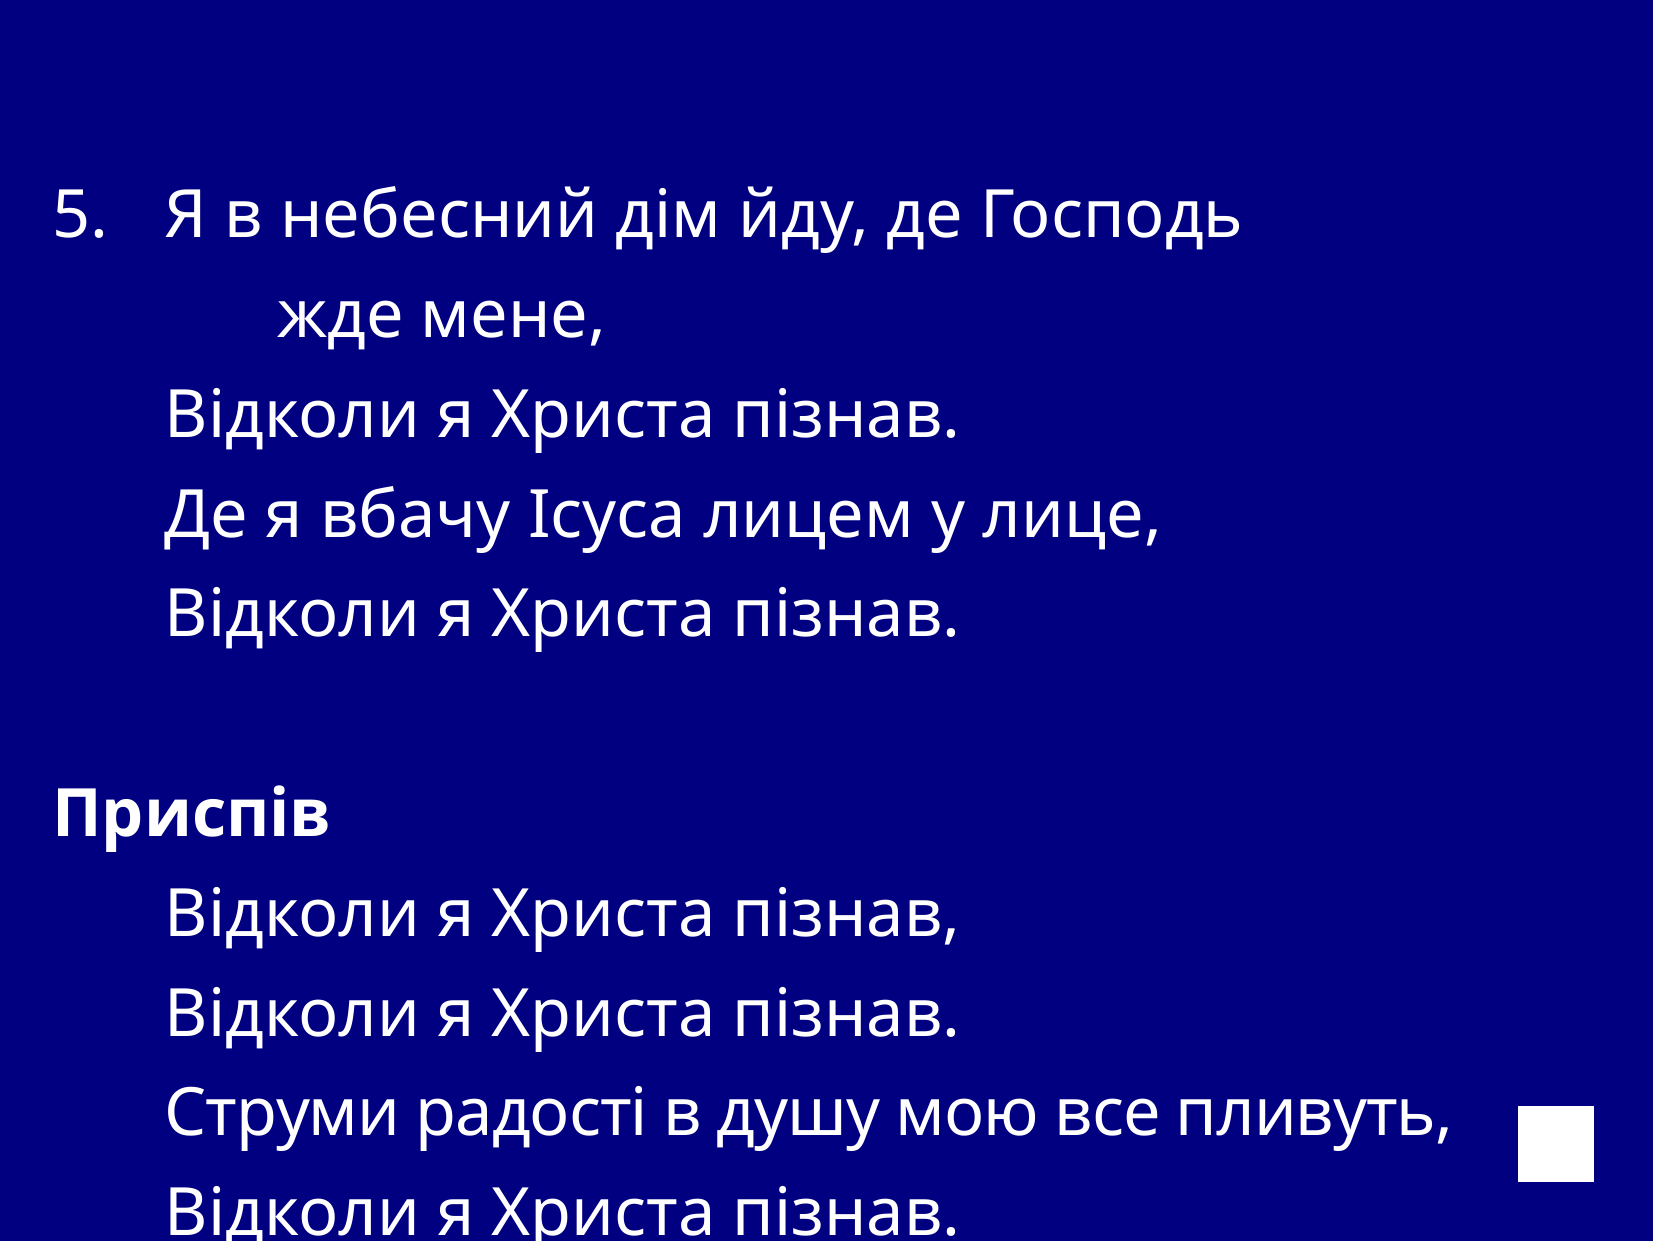

5.	Я в небесний дім йду, де Господь
		жде мене,
	Відколи я Христа пізнав.
	Де я вбачу Ісуса лицем у лице,
	Відколи я Христа пізнав.
Приспів
	Відколи я Христа пізнав,
	Відколи я Христа пізнав.
	Струми радості в душу мою все пливуть,
	Відколи я Христа пізнав.